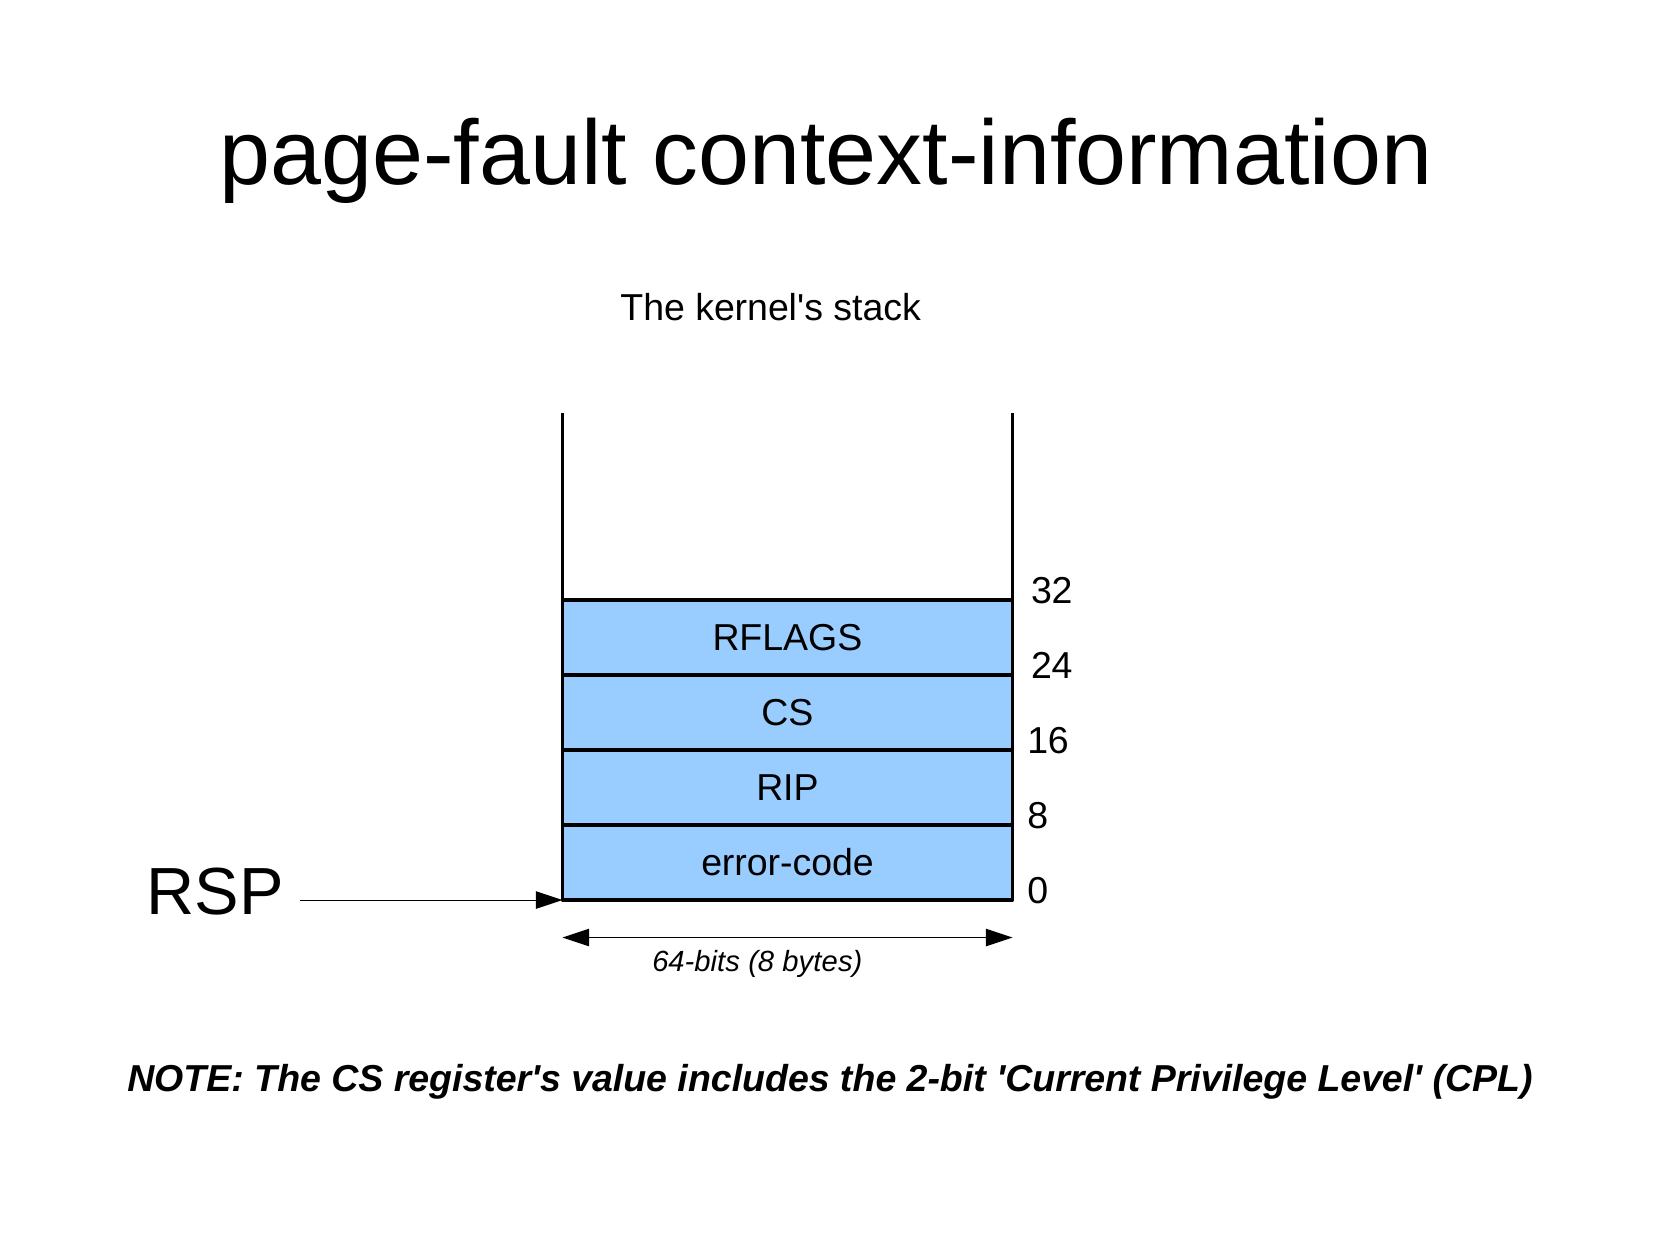

# page-fault context-information
The kernel's stack
32
RFLAGS
24
CS
16
RIP
8
error-code
RSP
0
64-bits (8 bytes)
NOTE: The CS register's value includes the 2-bit 'Current Privilege Level' (CPL)